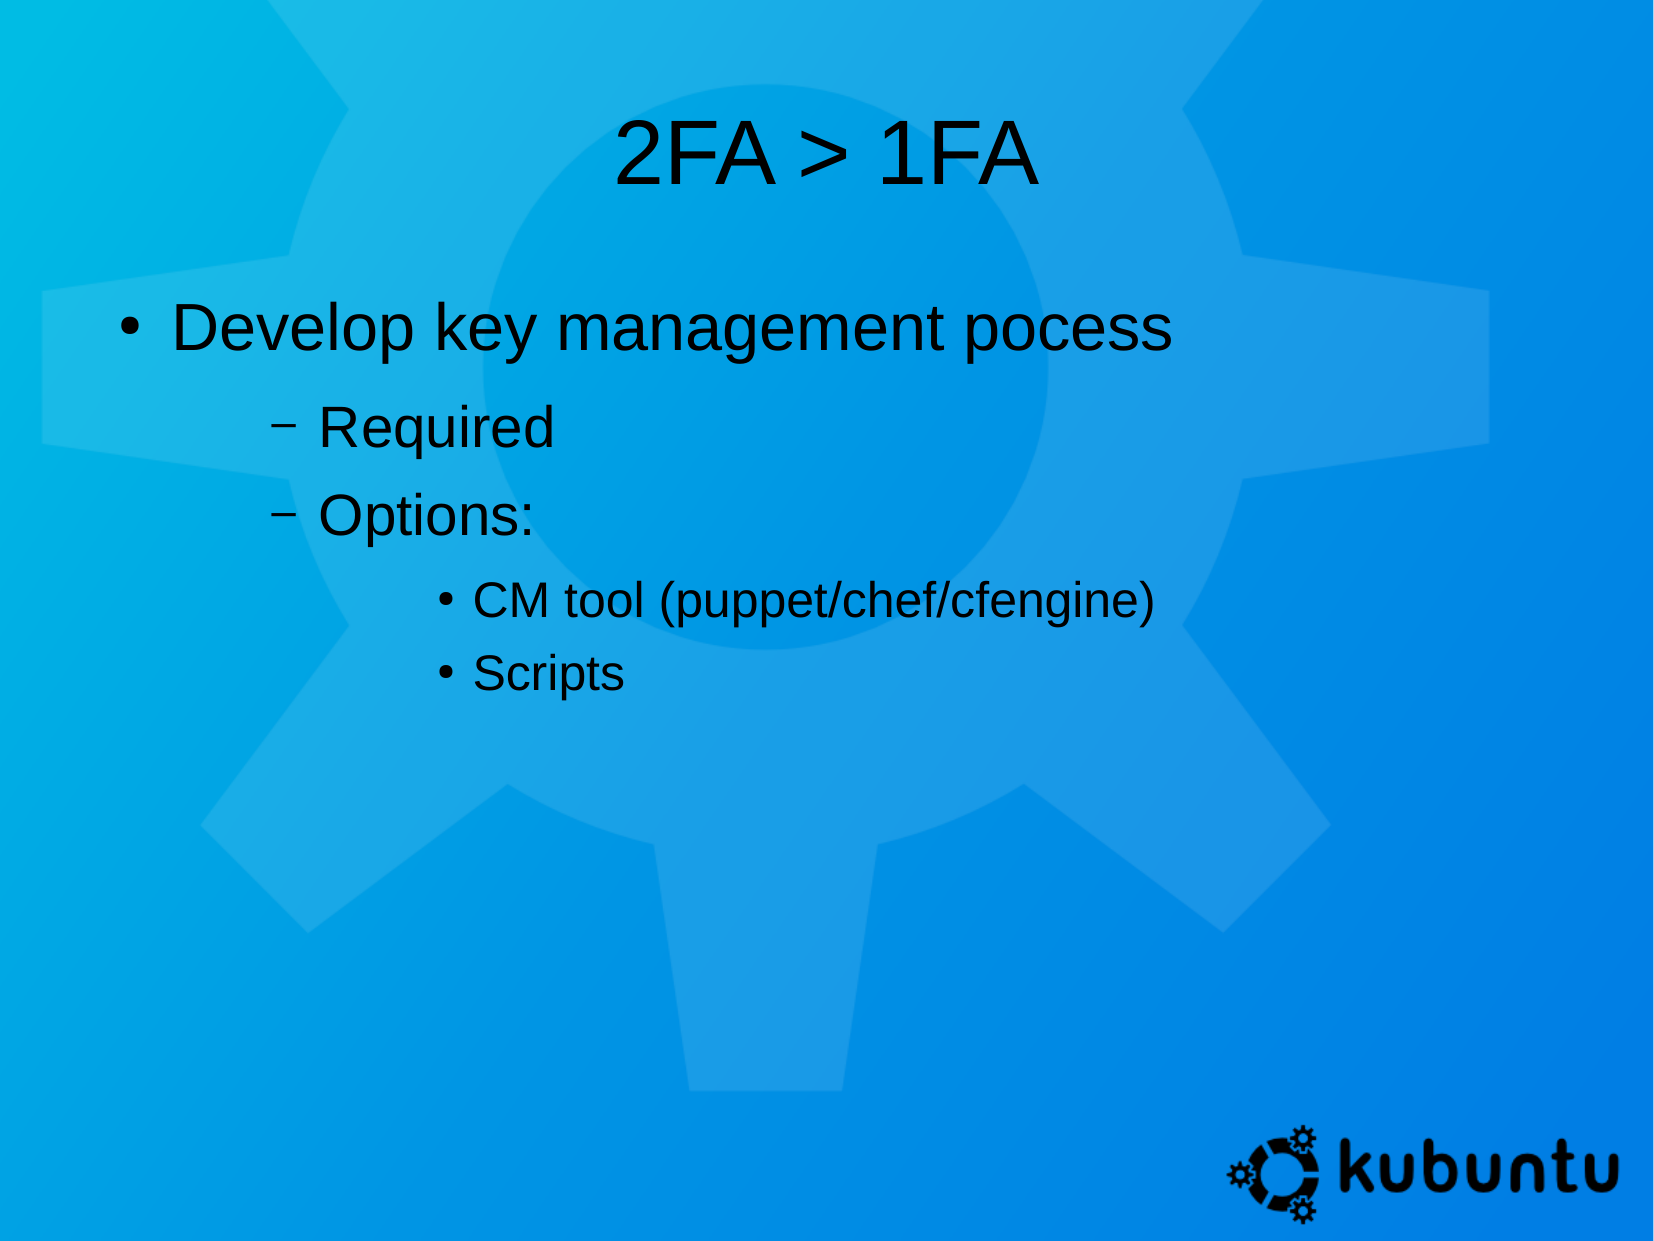

# 2FA > 1FA
Develop key management pocess
Required
Options:
CM tool (puppet/chef/cfengine)
Scripts